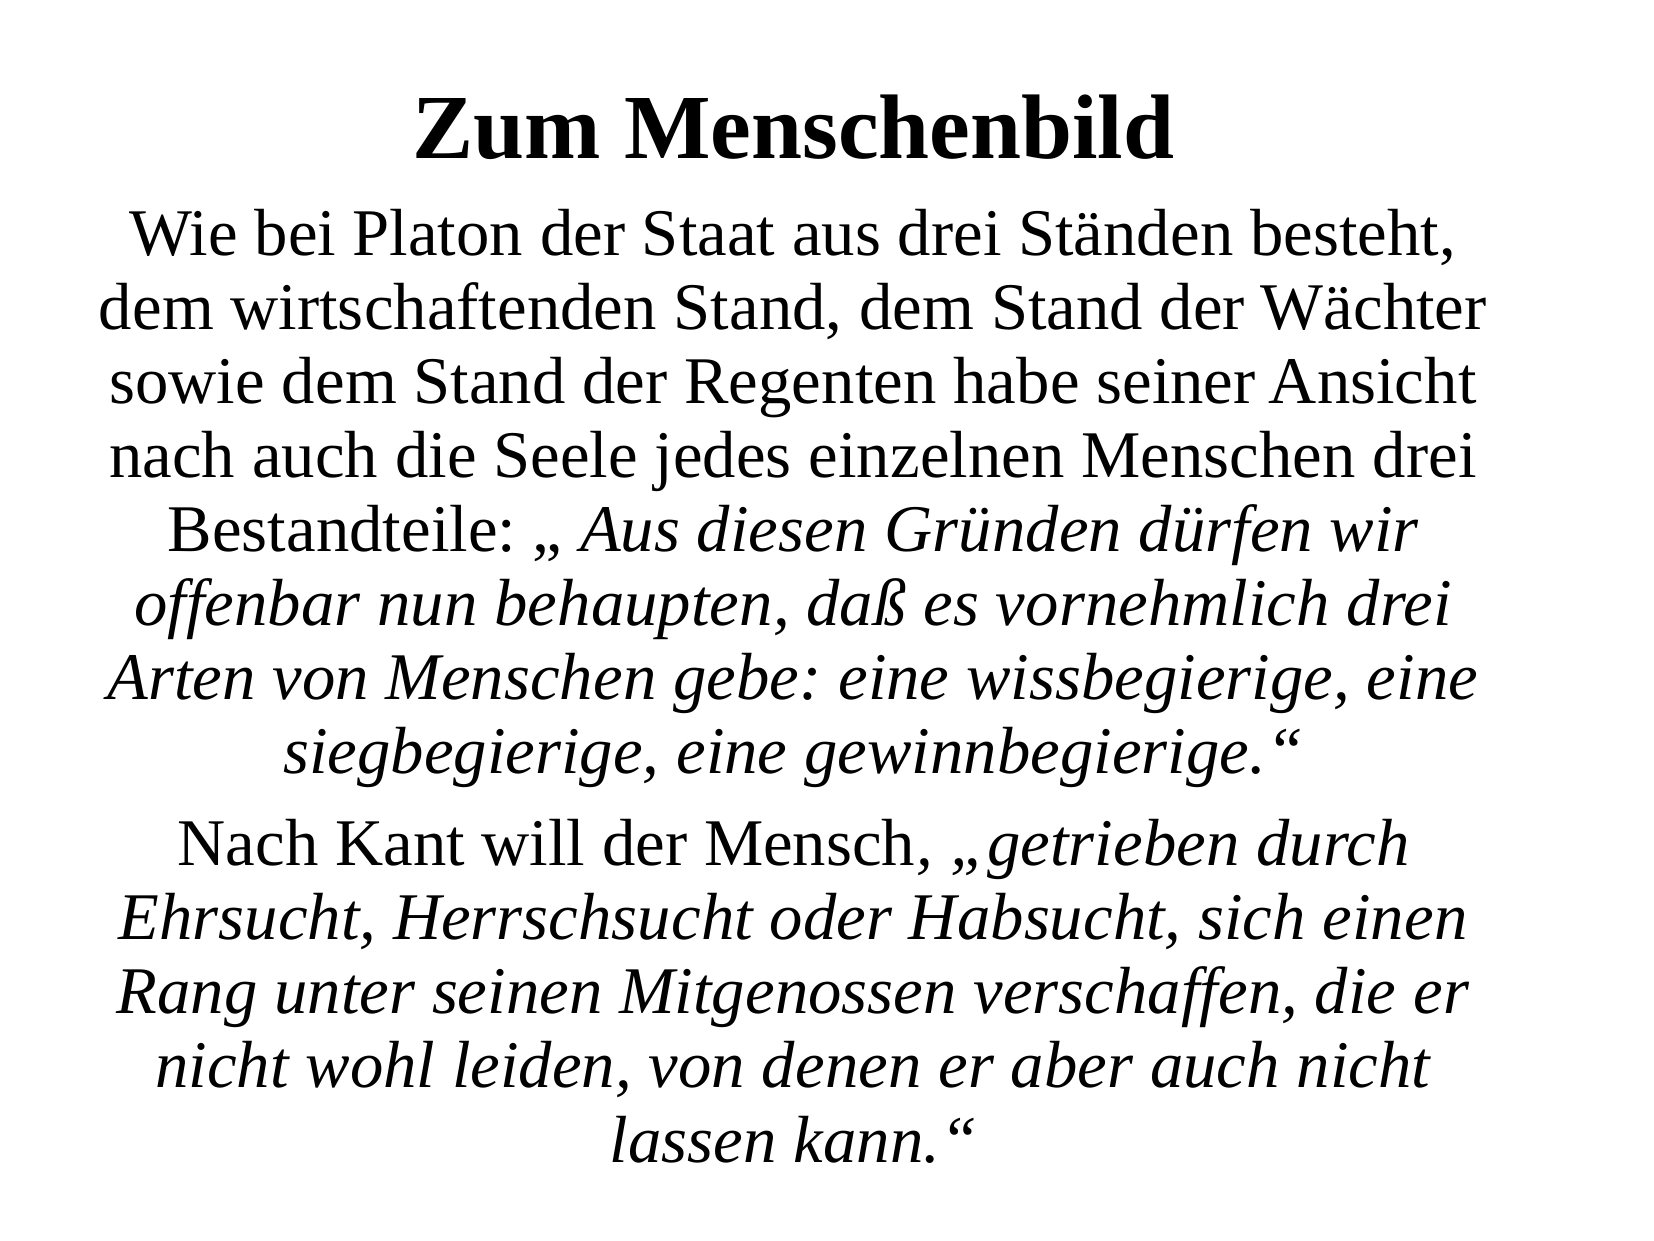

Zum Menschenbild
Wie bei Platon der Staat aus drei Ständen besteht, dem wirtschaftenden Stand, dem Stand der Wächter sowie dem Stand der Regenten habe seiner Ansicht nach auch die Seele jedes einzelnen Menschen drei Bestandteile: „ Aus diesen Gründen dürfen wir offenbar nun behaupten, daß es vornehmlich drei Arten von Menschen gebe: eine wissbegierige, eine siegbegierige, eine gewinnbegierige.“
Nach Kant will der Mensch, „getrieben durch Ehrsucht, Herrschsucht oder Habsucht, sich einen Rang unter seinen Mitgenossen verschaffen, die er nicht wohl leiden, von denen er aber auch nicht lassen kann.“